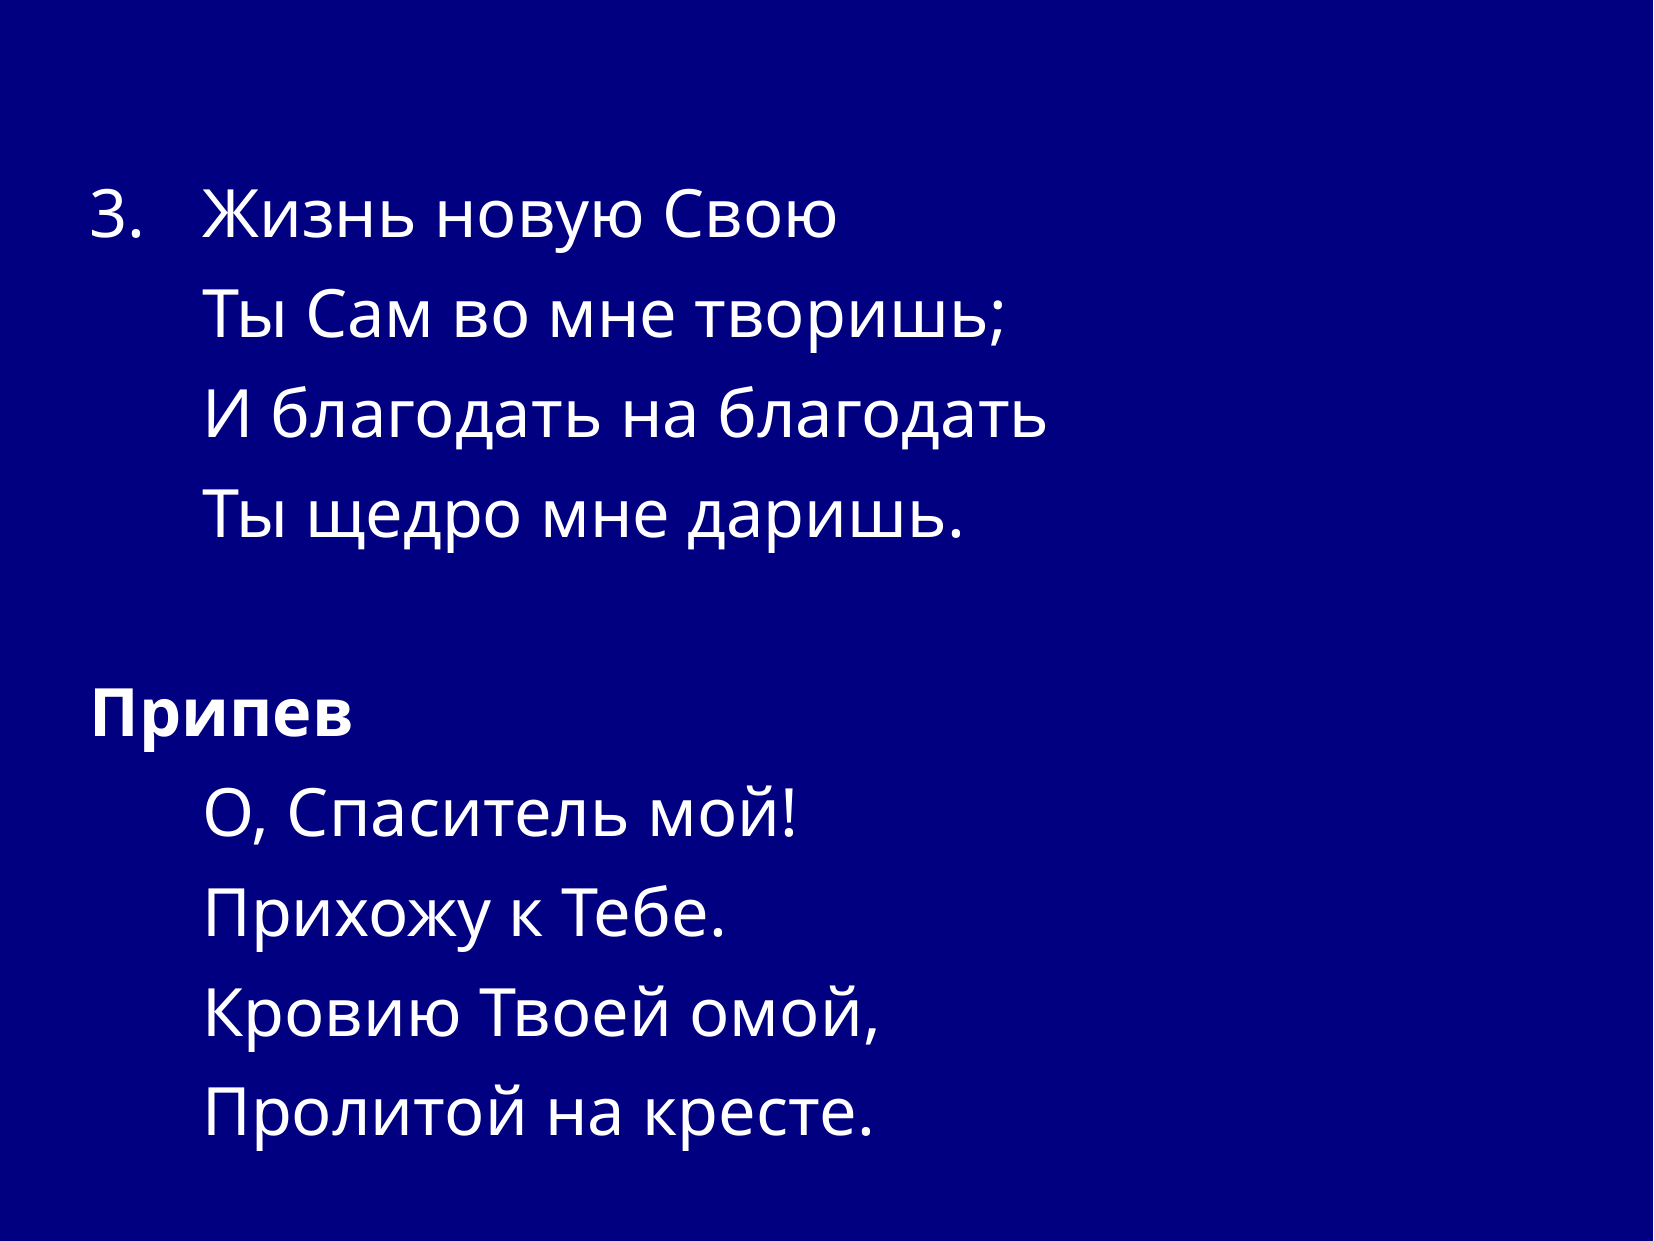

3.	Жизнь новую Свою
	Ты Сам во мне творишь;
	И благодать на благодать
	Ты щедро мне даришь.
Припев
	О, Спаситель мой!
	Прихожу к Тебе.
	Кровию Твоей омой,
	Пролитой на кресте.